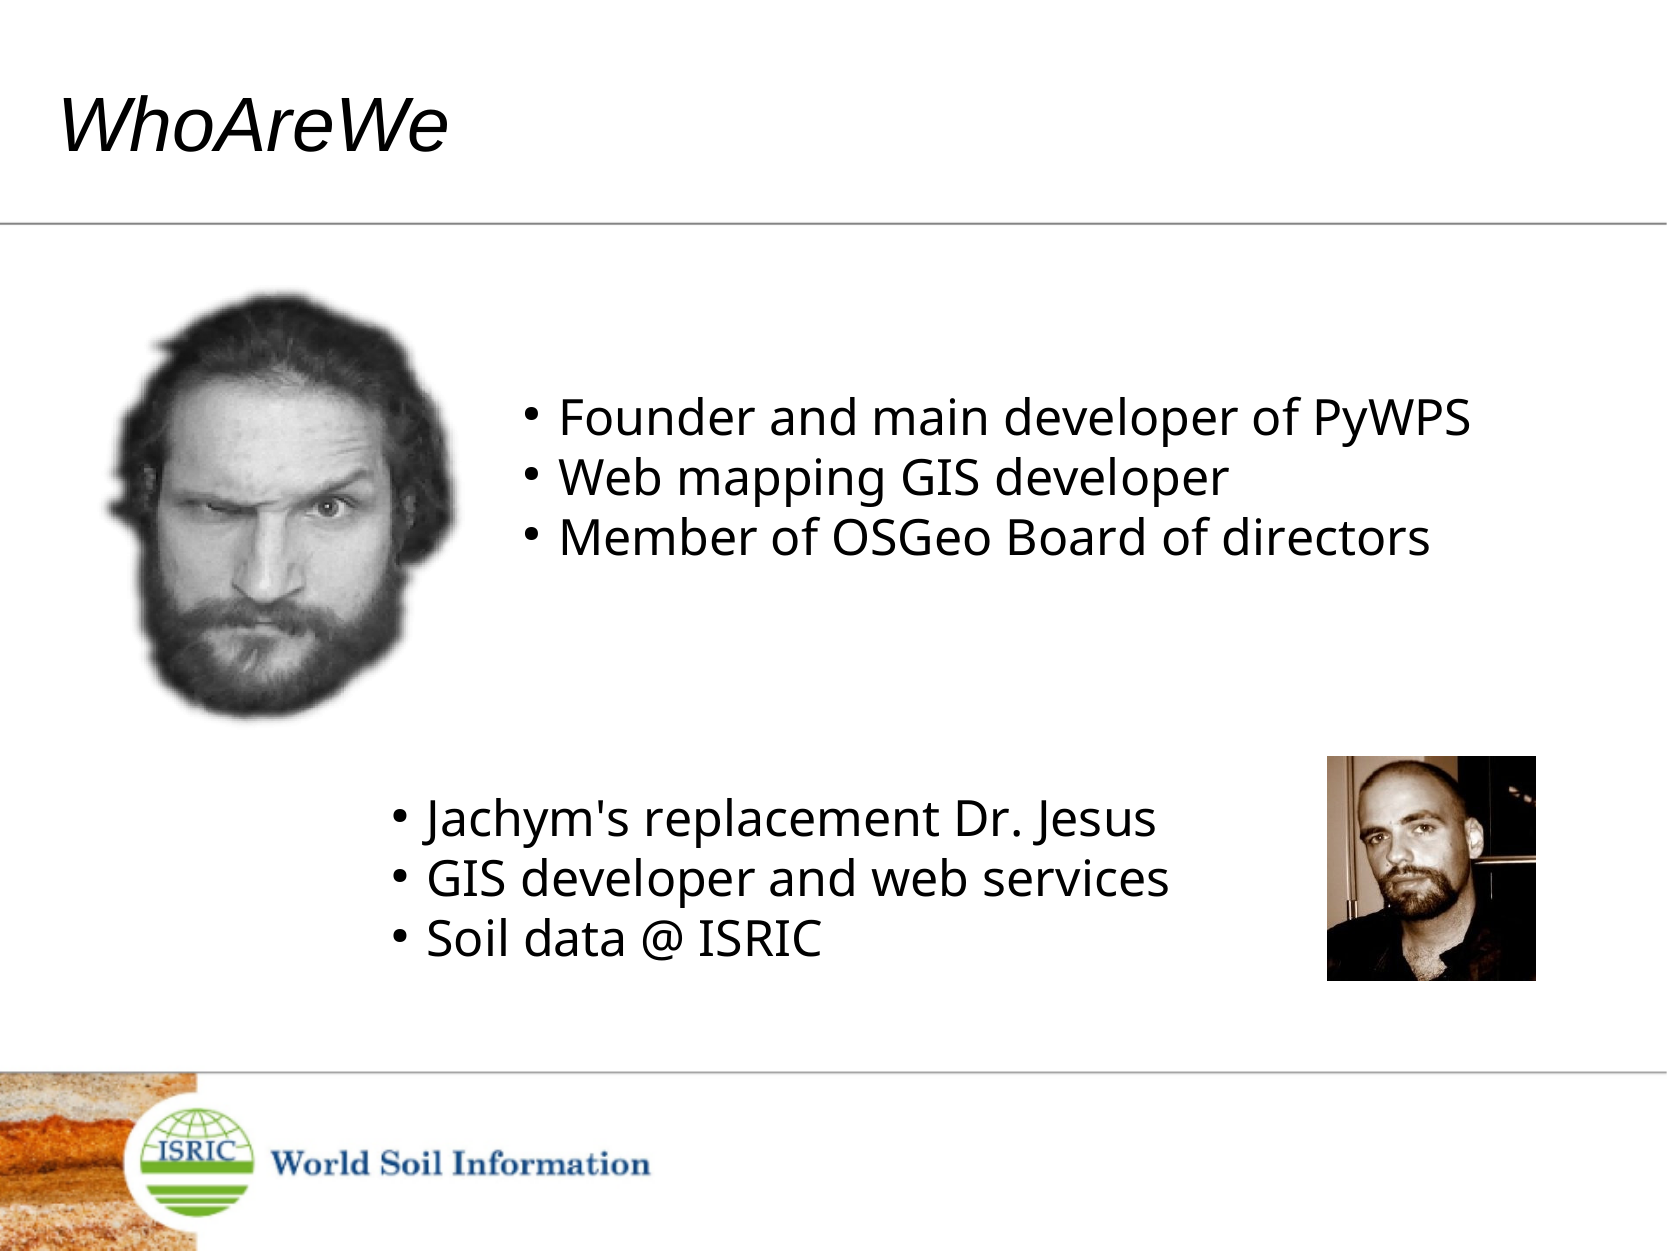

# WhoAreWe
Founder and main developer of PyWPS
Web mapping GIS developer
Member of OSGeo Board of directors
Jachym's replacement Dr. Jesus
GIS developer and web services
Soil data @ ISRIC